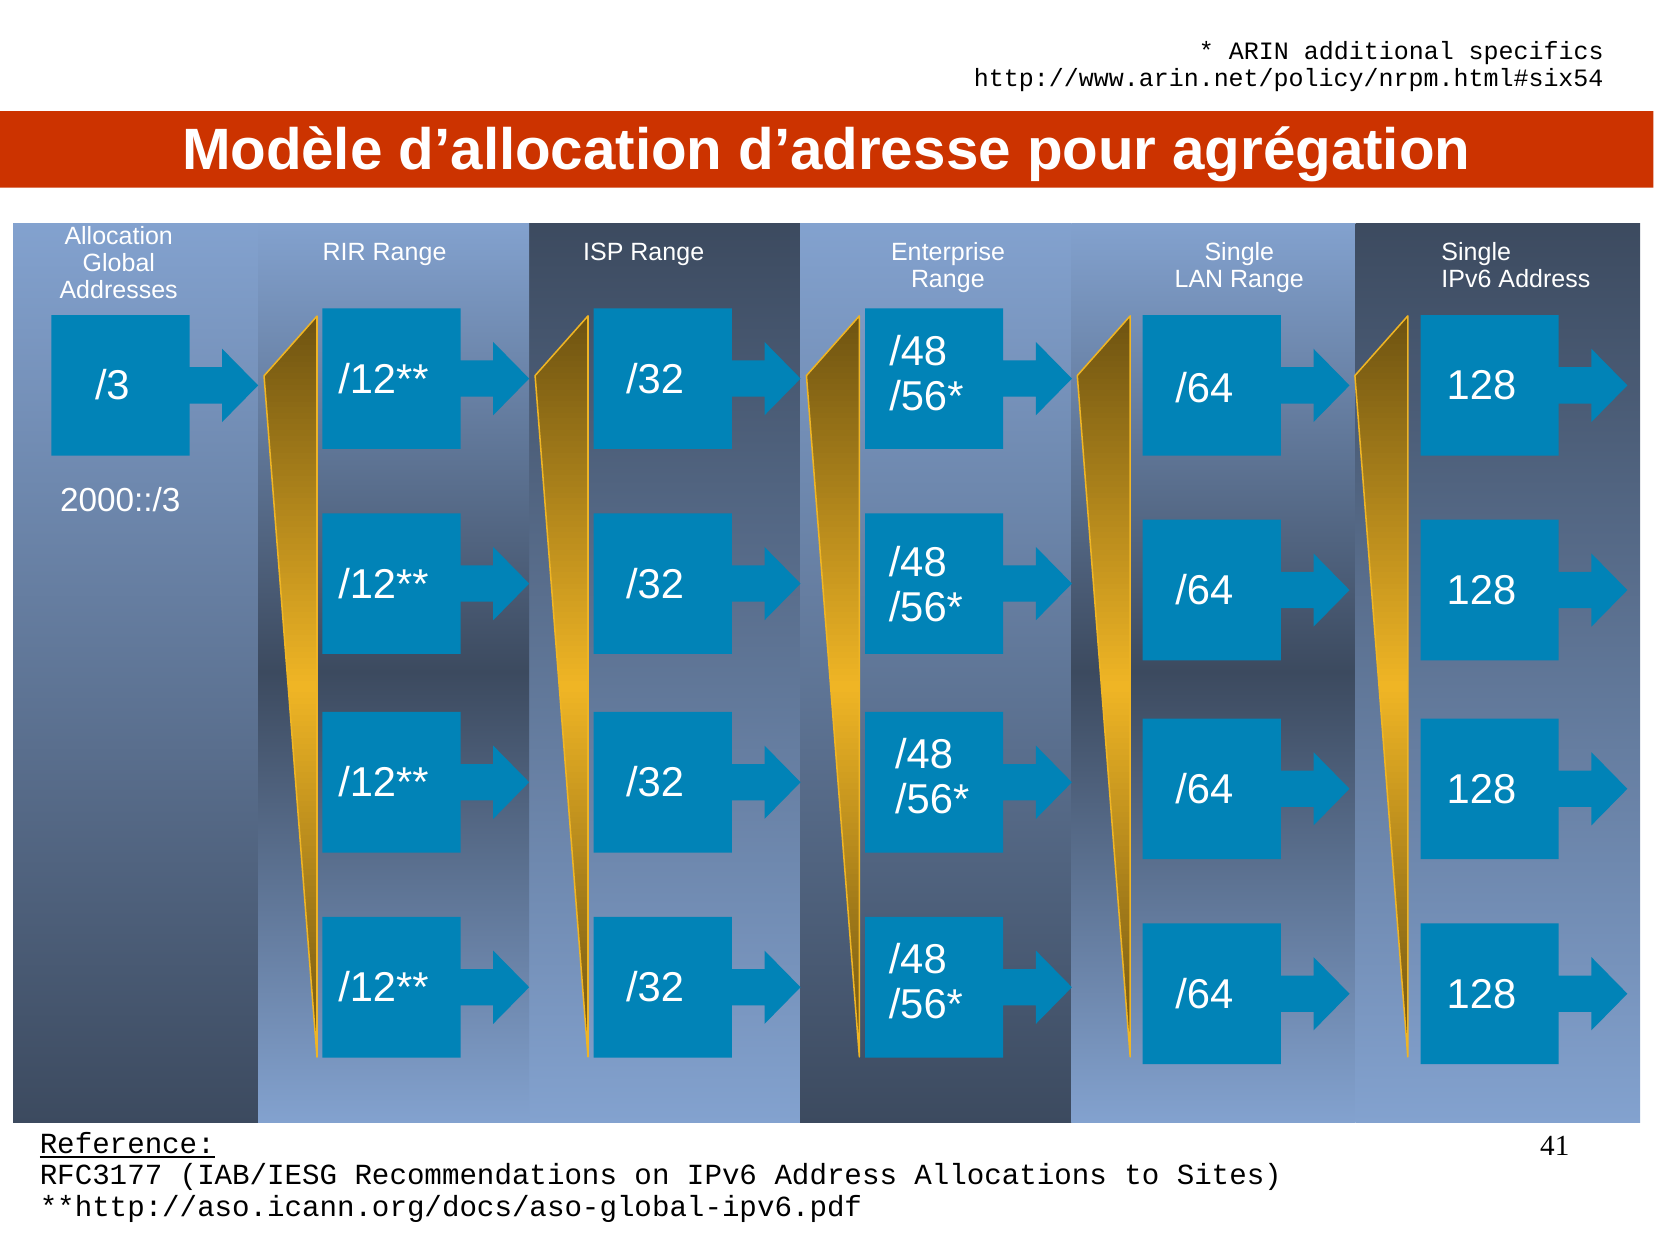

* ARIN additional specifics
http://www.arin.net/policy/nrpm.html#six54
# Modèle d’allocation d’adresse pour agrégation
Allocation
Global
Addresses
RIR Range
ISP Range
Enterprise
Range
Single
LAN Range
Single
IPv6 Address
/48
/56*
/12**
/32
/3
128
/64
2000::/3
/48
/56*
/12**
/32
/64
128
/48
/56*
/12**
/32
/64
128
/48
/56*
/12**
/32
/64
128
Reference:
RFC3177 (IAB/IESG Recommendations on IPv6 Address Allocations to Sites)‏
**http://aso.icann.org/docs/aso-global-ipv6.pdf